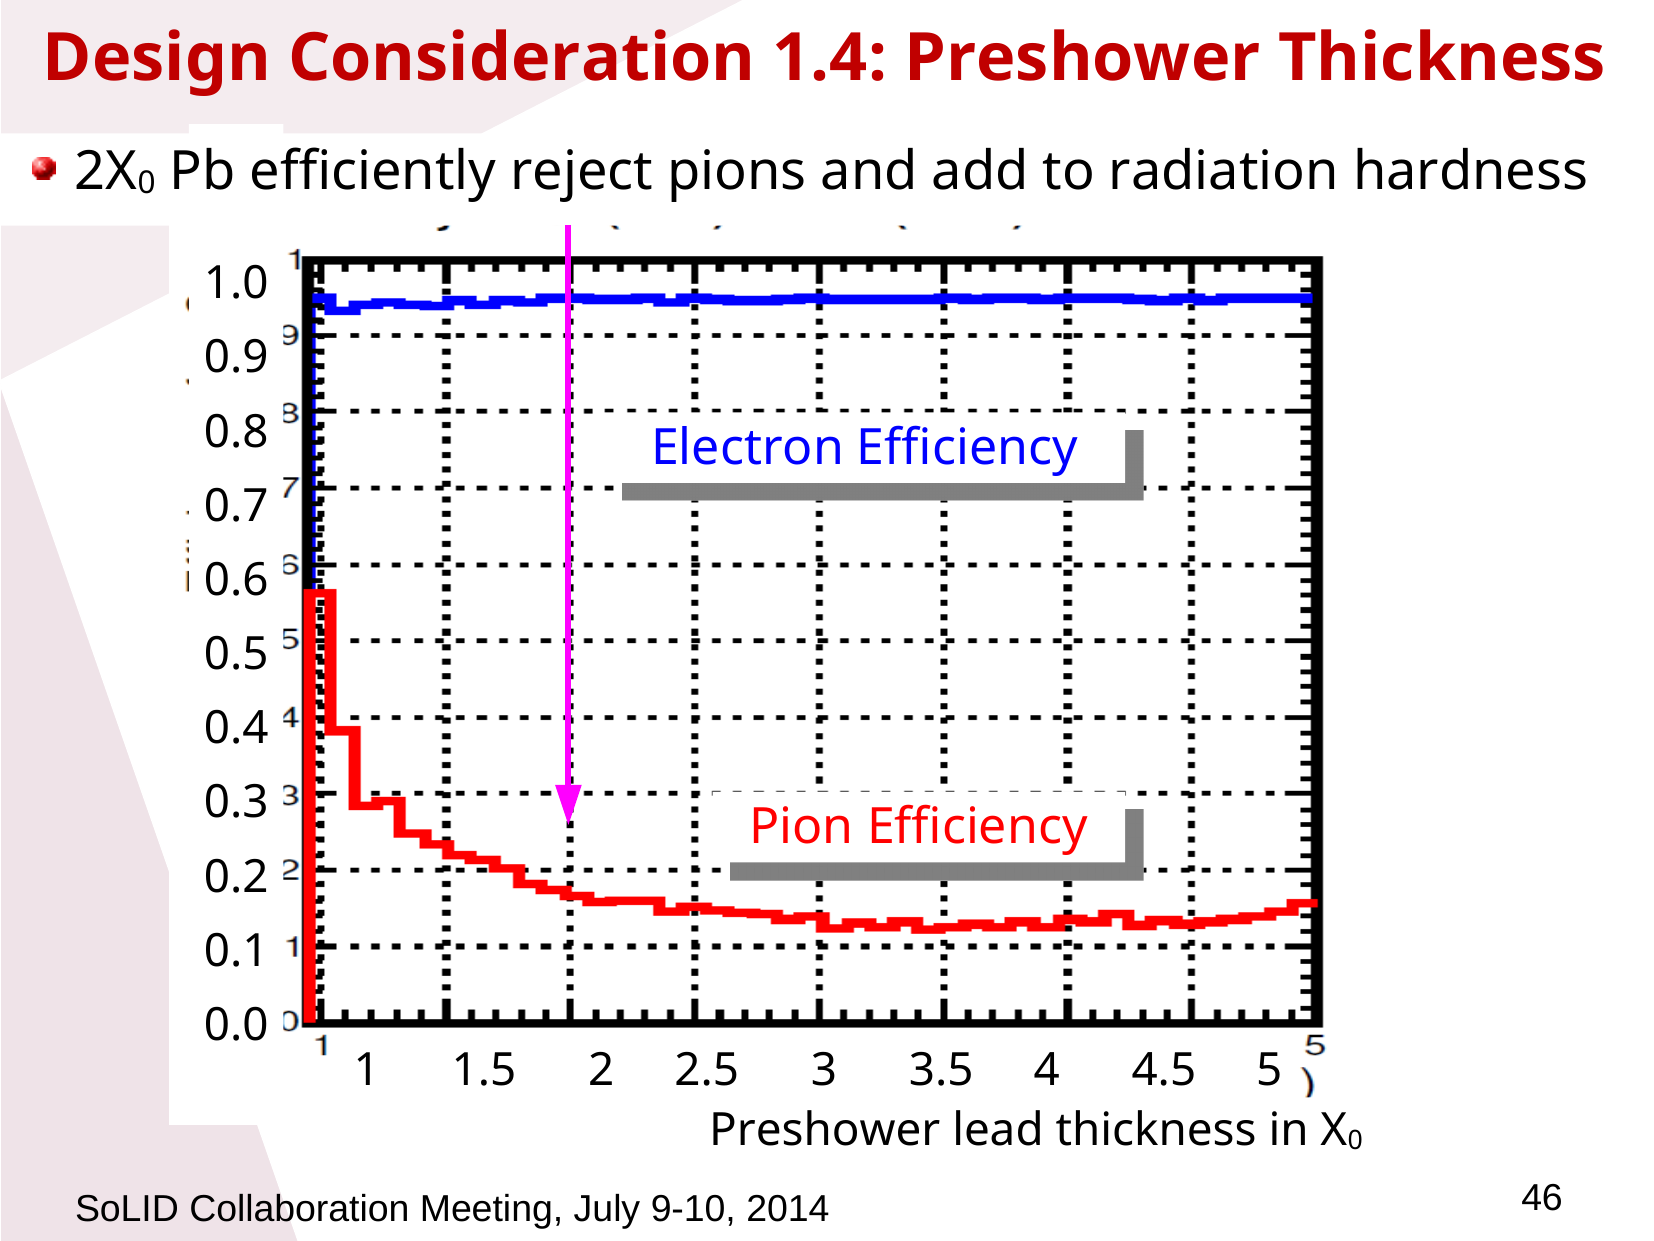

# Design Consideration 1.4: Preshower Thickness
1.0
0.9
0.8
0.7
0.6
0.5
0.4
0.3
0.2
0.1
0.0
2X0 Pb efficiently reject pions and add to radiation hardness
Electron Efficiency
Pion Efficiency
1 1.5 2 2.5 3 3.5 4 4.5 5
Preshower lead thickness in X0
46